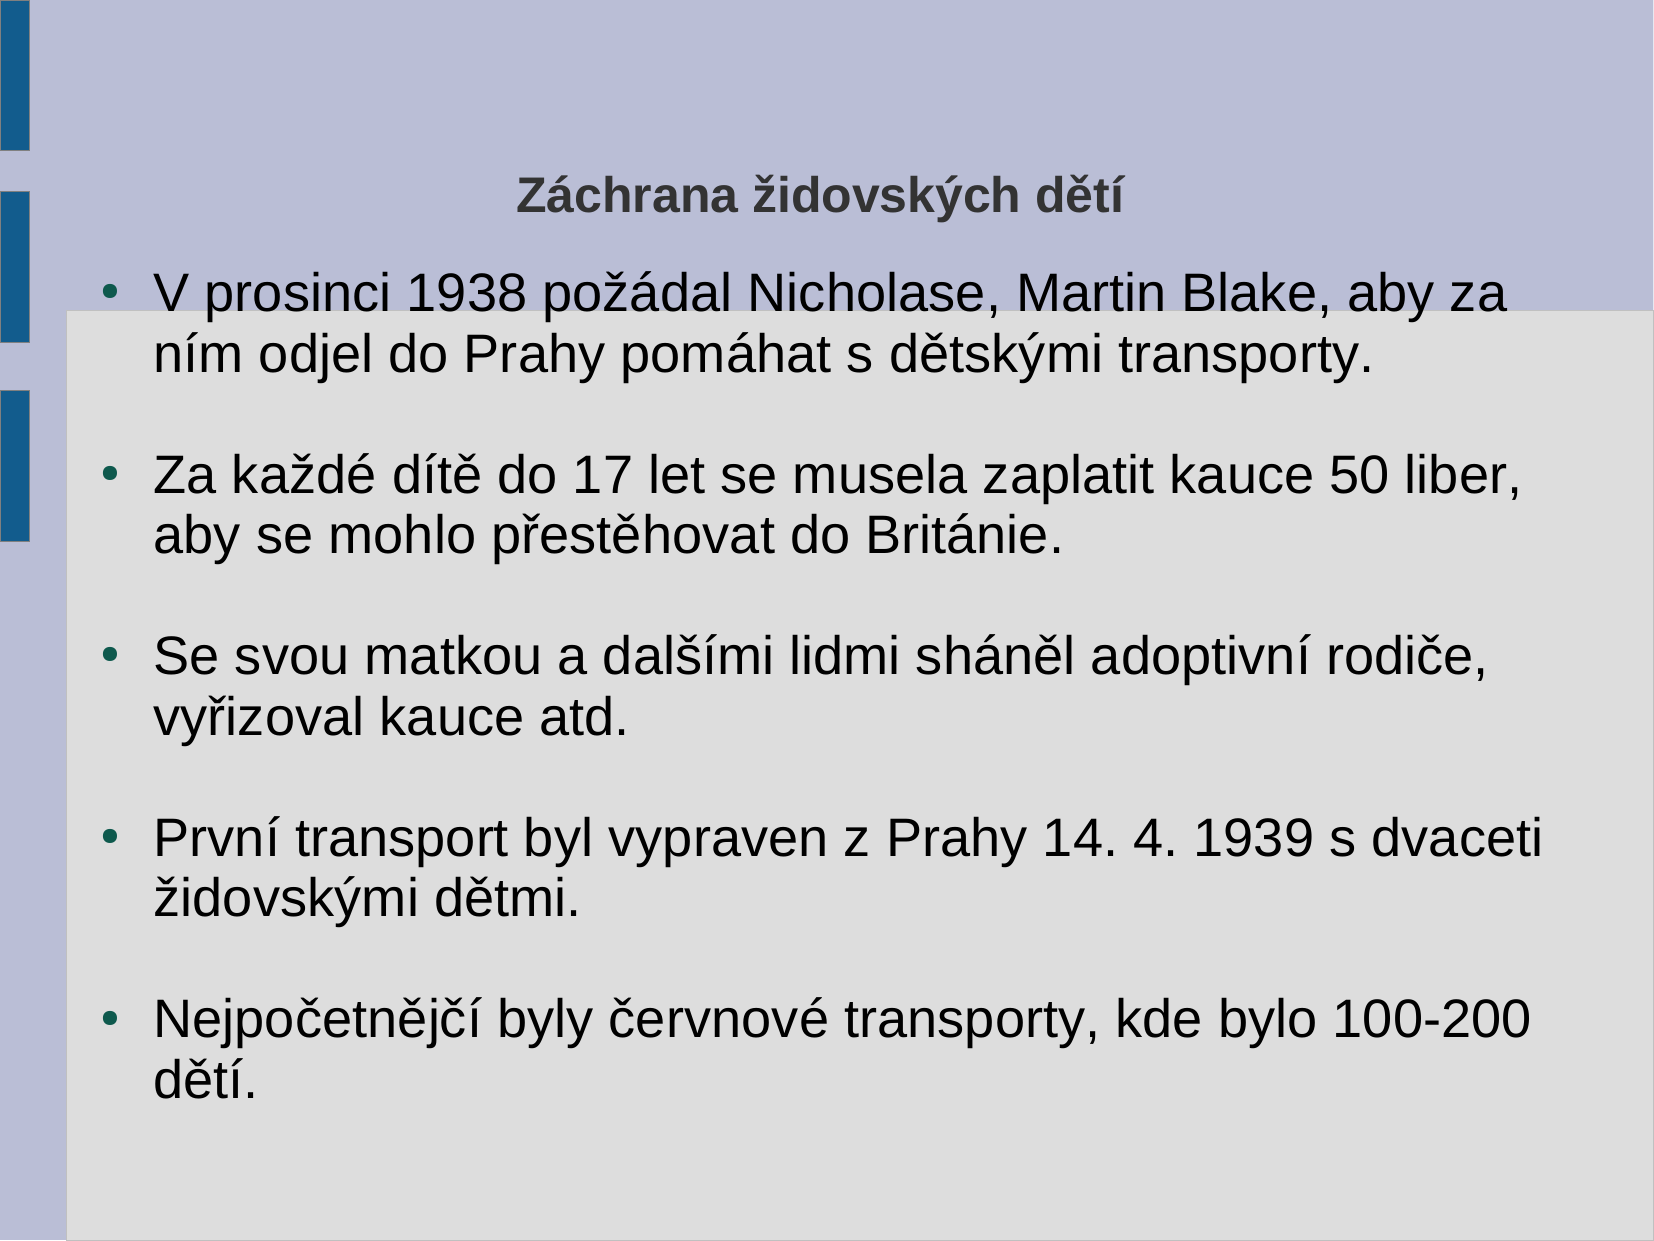

# Záchrana židovských dětí
V prosinci 1938 požádal Nicholase, Martin Blake, aby za ním odjel do Prahy pomáhat s dětskými transporty.
Za každé dítě do 17 let se musela zaplatit kauce 50 liber, aby se mohlo přestěhovat do Británie.
Se svou matkou a dalšími lidmi sháněl adoptivní rodiče, vyřizoval kauce atd.
První transport byl vypraven z Prahy 14. 4. 1939 s dvaceti židovskými dětmi.
Nejpočetnějčí byly červnové transporty, kde bylo 100-200 dětí.